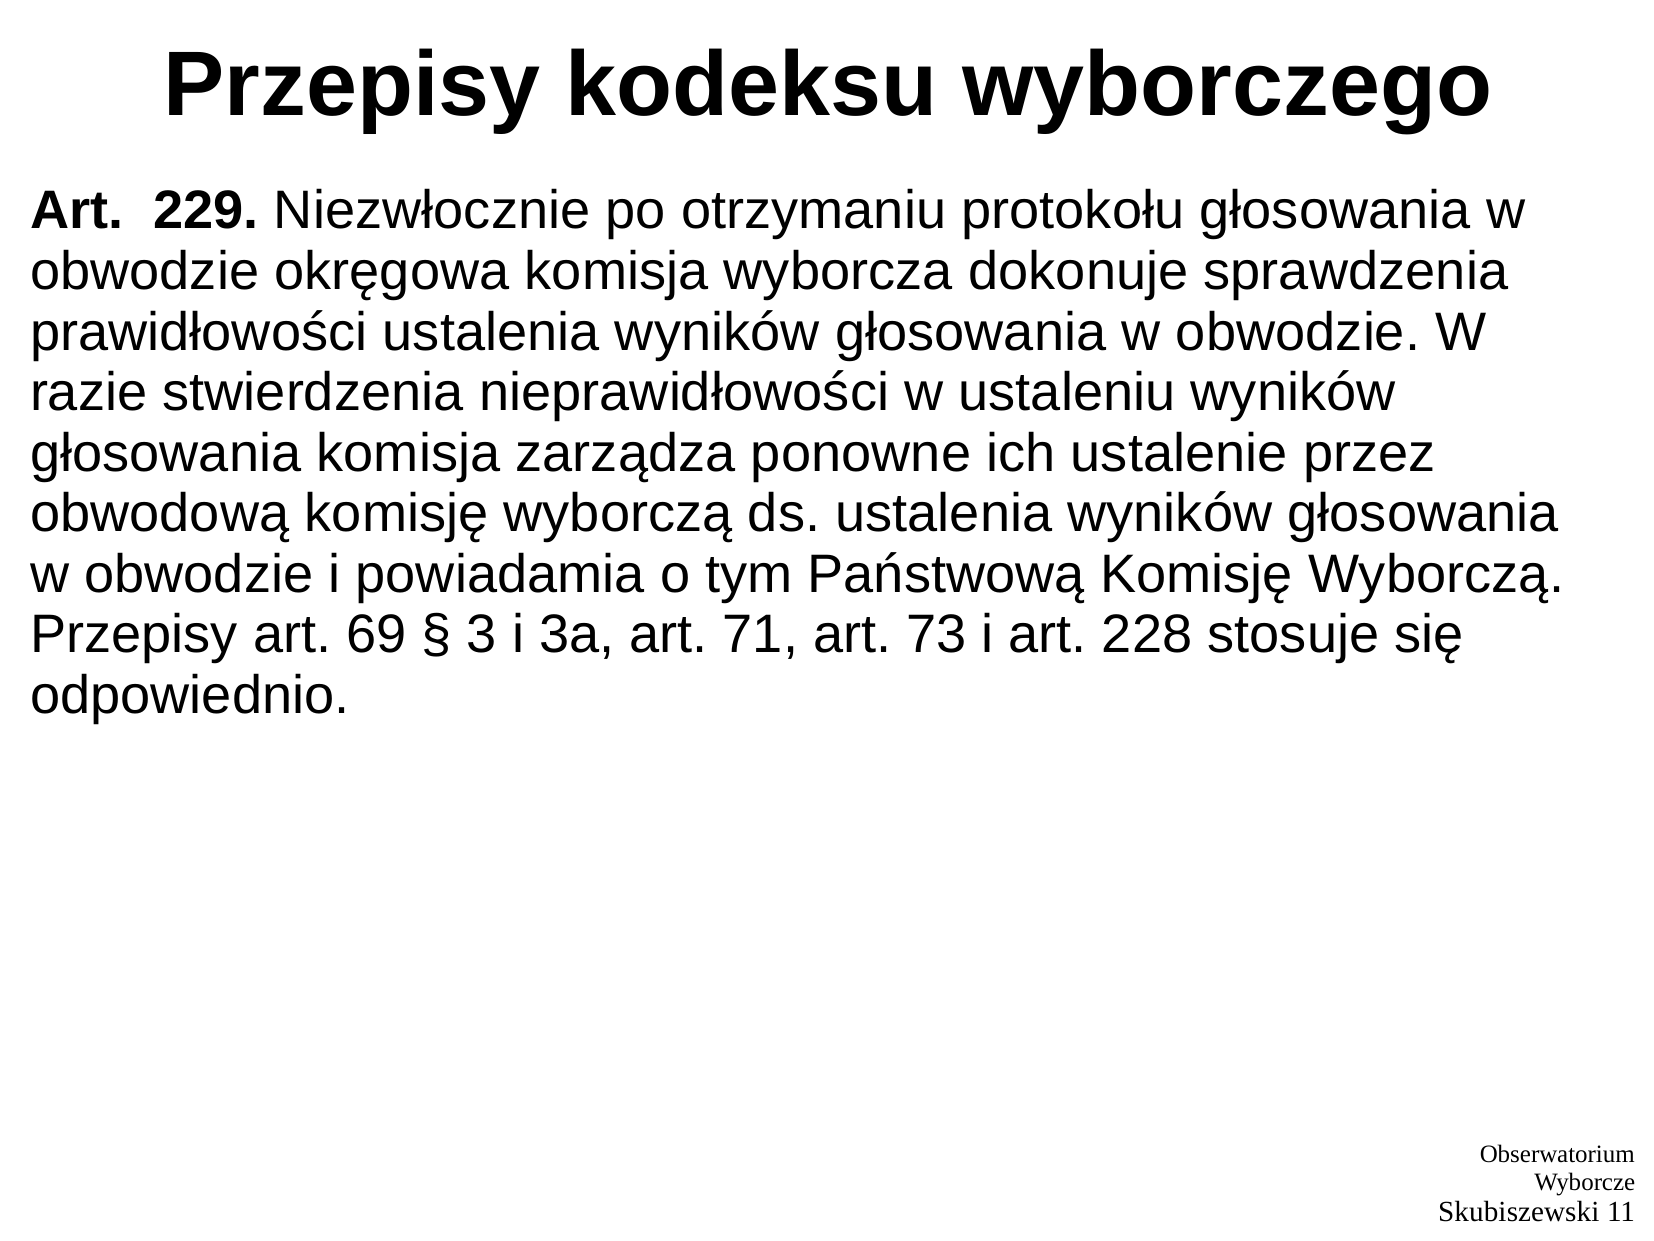

# Przepisy kodeksu wyborczego
Art. 229. Niezwłocznie po otrzymaniu protokołu głosowania w obwodzie okręgowa komisja wyborcza dokonuje sprawdzenia prawidłowości ustalenia wyników głosowania w obwodzie. W razie stwierdzenia nieprawidłowości w ustaleniu wyników głosowania komisja zarządza ponowne ich ustalenie przez obwodową komisję wyborczą ds. ustalenia wyników głosowania w obwodzie i powiadamia o tym Państwową Komisję Wyborczą. Przepisy art. 69 § 3 i 3a, art. 71, art. 73 i art. 228 stosuje się odpowiednio.
11